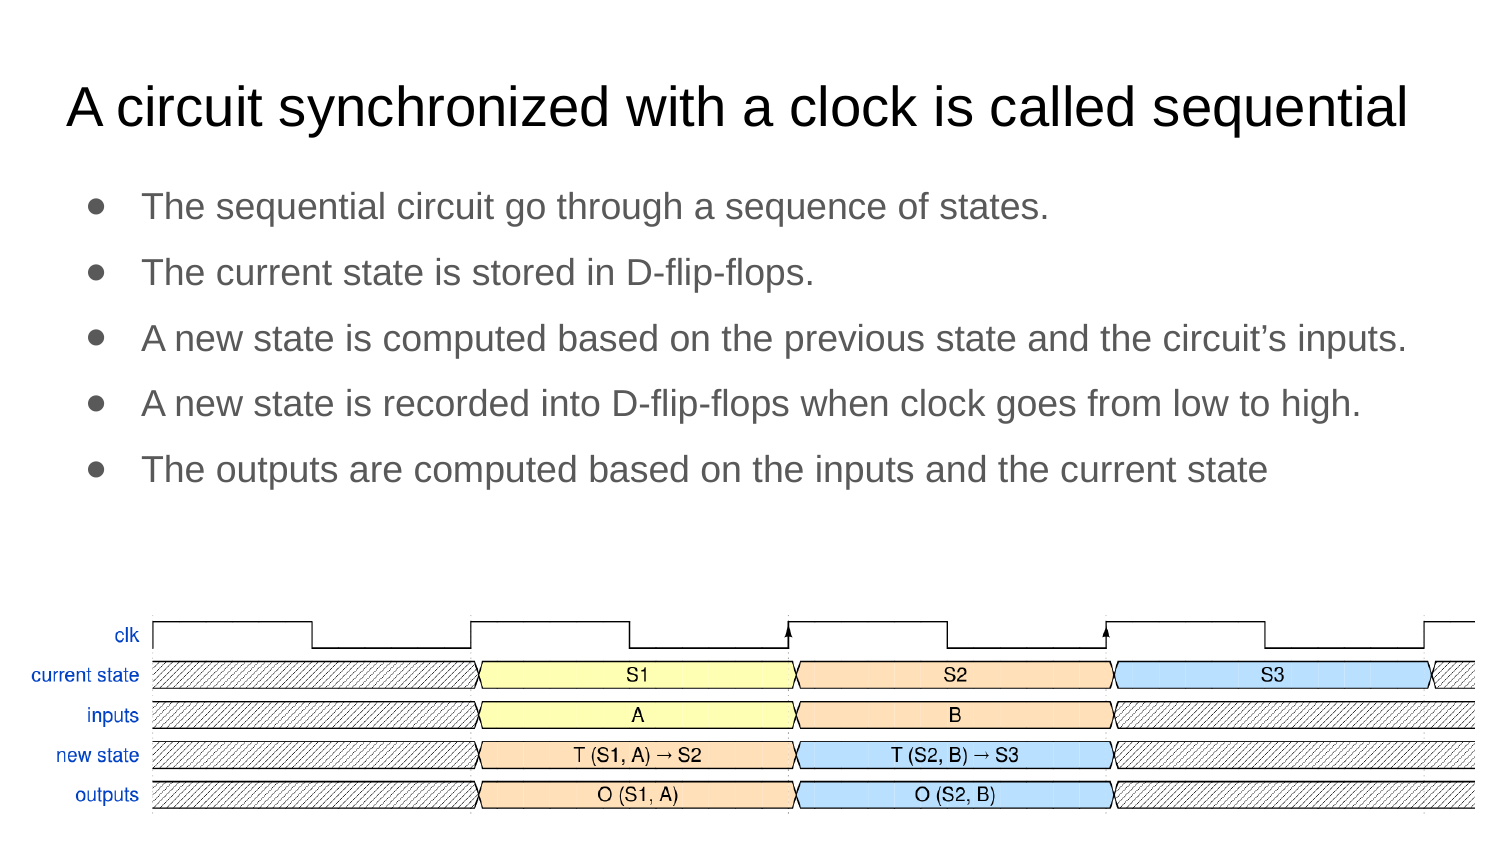

# A circuit synchronized with a clock is called sequential
The sequential circuit go through a sequence of states.
The current state is stored in D-flip-flops.
A new state is computed based on the previous state and the circuit’s inputs.
A new state is recorded into D-flip-flops when clock goes from low to high.
The outputs are computed based on the inputs and the current state